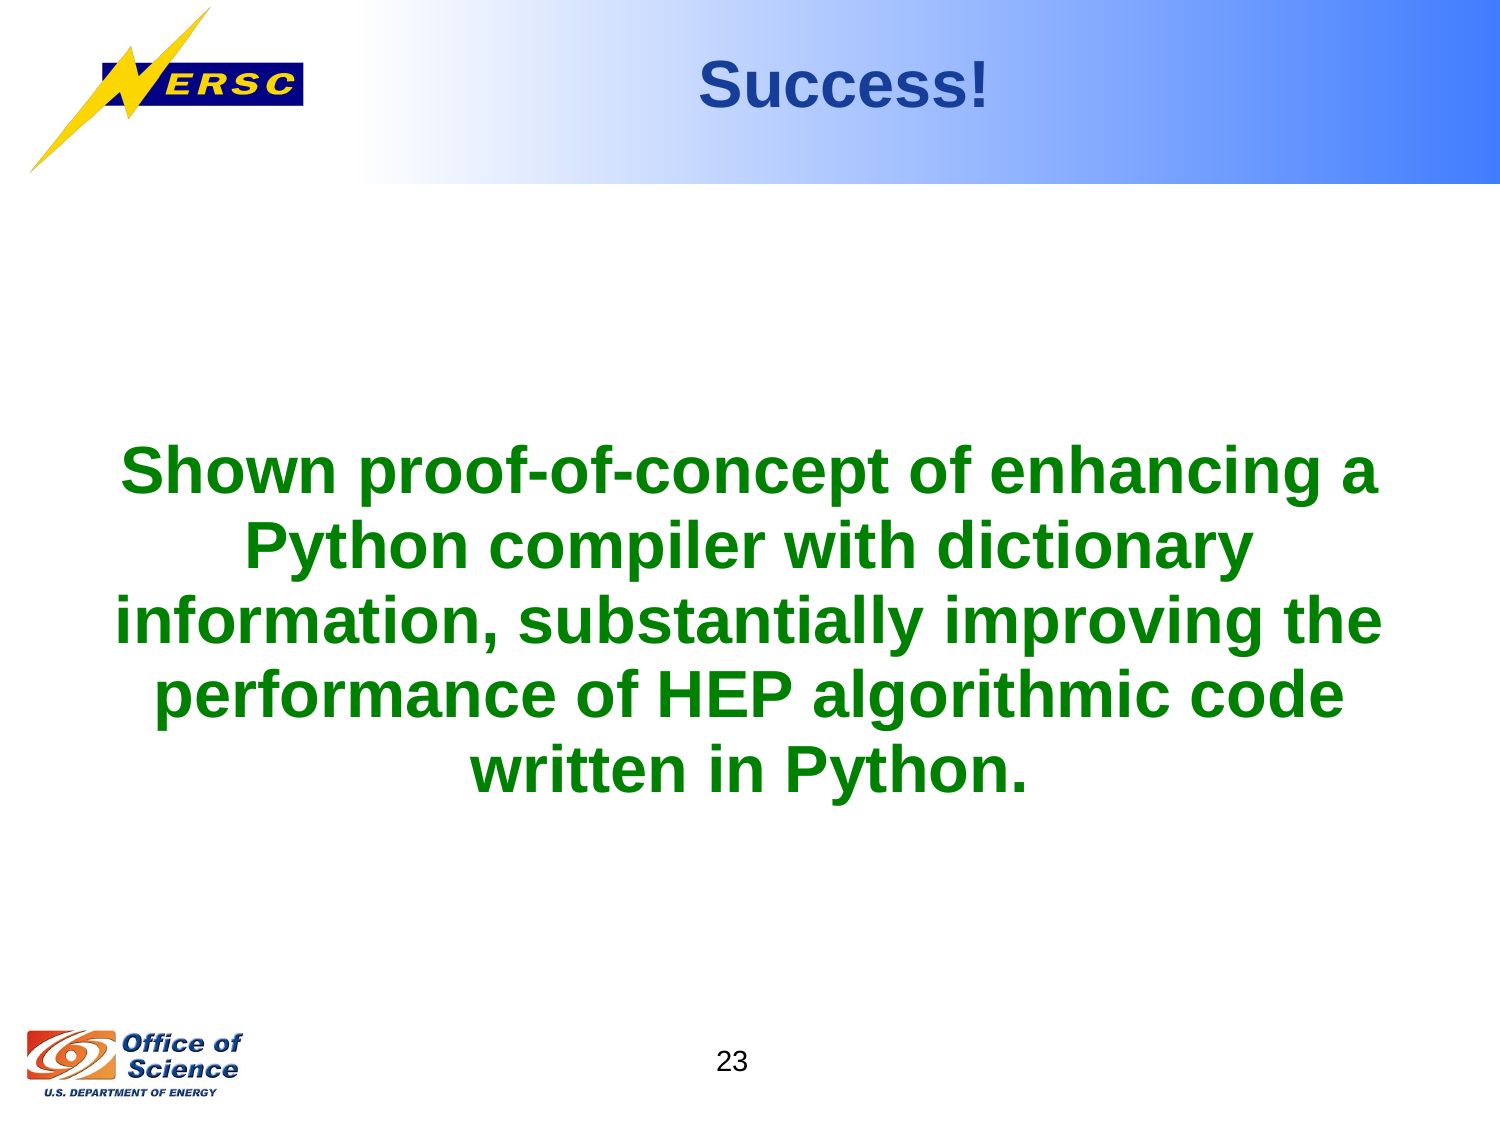

# Success!
Shown proof-of-concept of enhancing a Python compiler with dictionary information, substantially improving the performance of HEP algorithmic code written in Python.